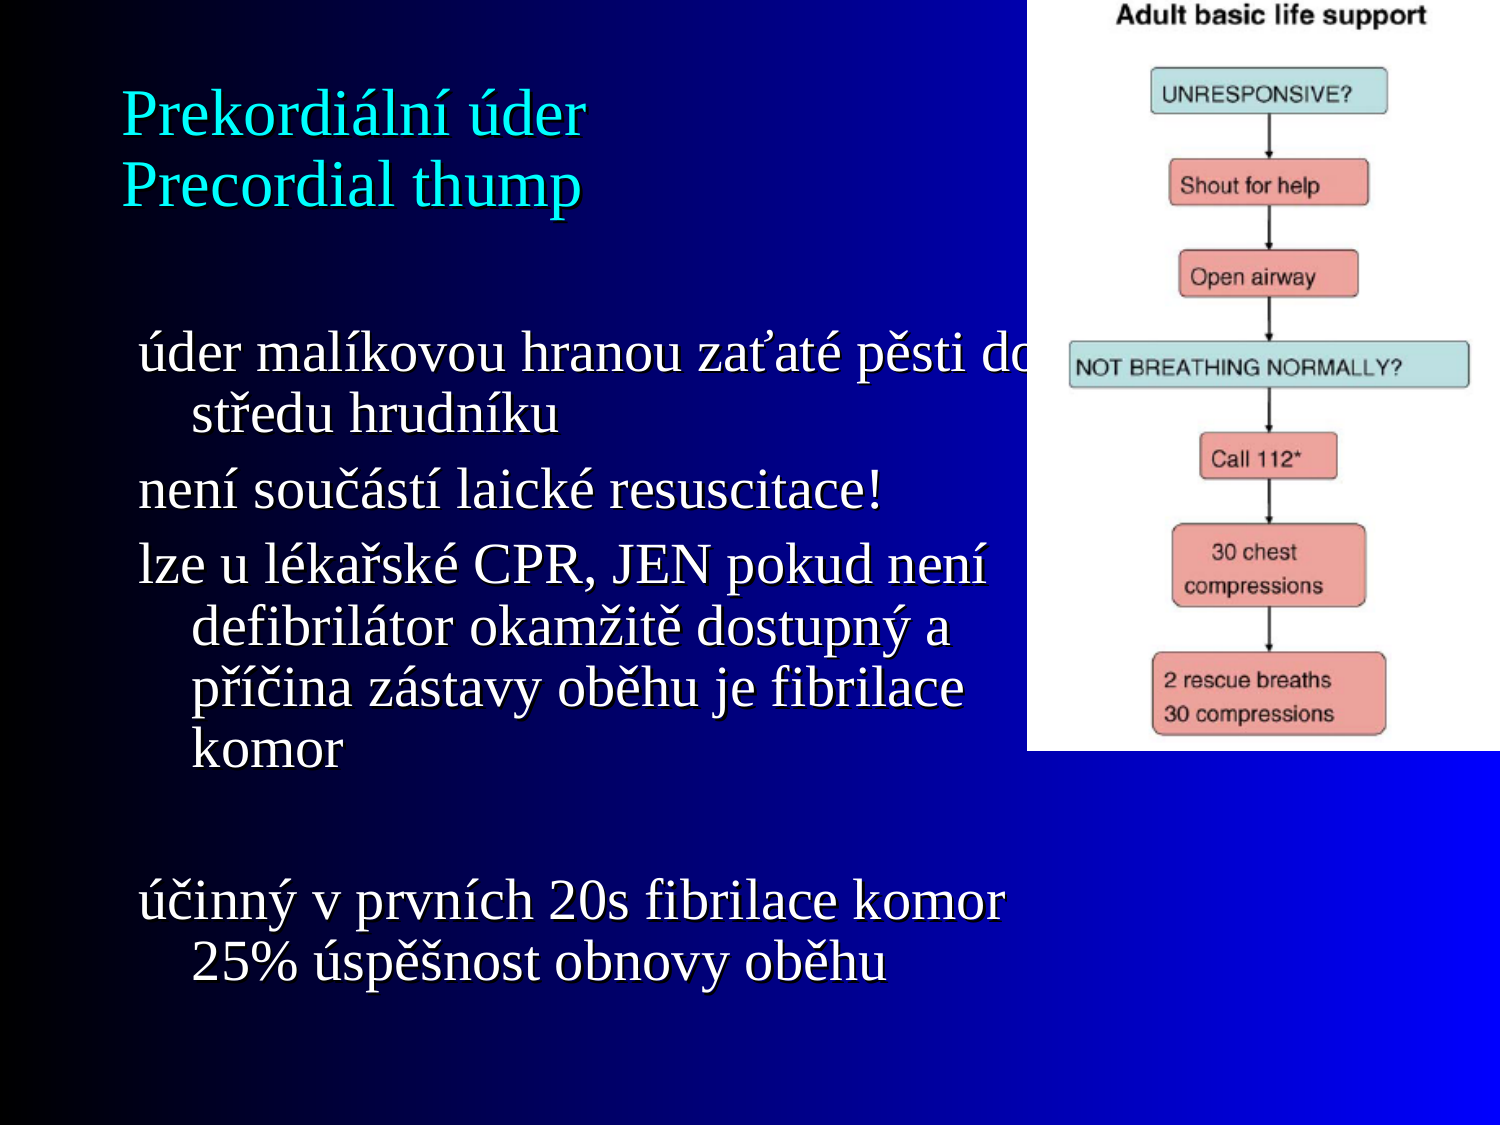

# Prekordiální úder Precordial thump
úder malíkovou hranou zaťaté pěsti do středu hrudníku
není součástí laické resuscitace!
lze u lékařské CPR, JEN pokud není defibrilátor okamžitě dostupný a příčina zástavy oběhu je fibrilace komor
účinný v prvních 20s fibrilace komor 25% úspěšnost obnovy oběhu